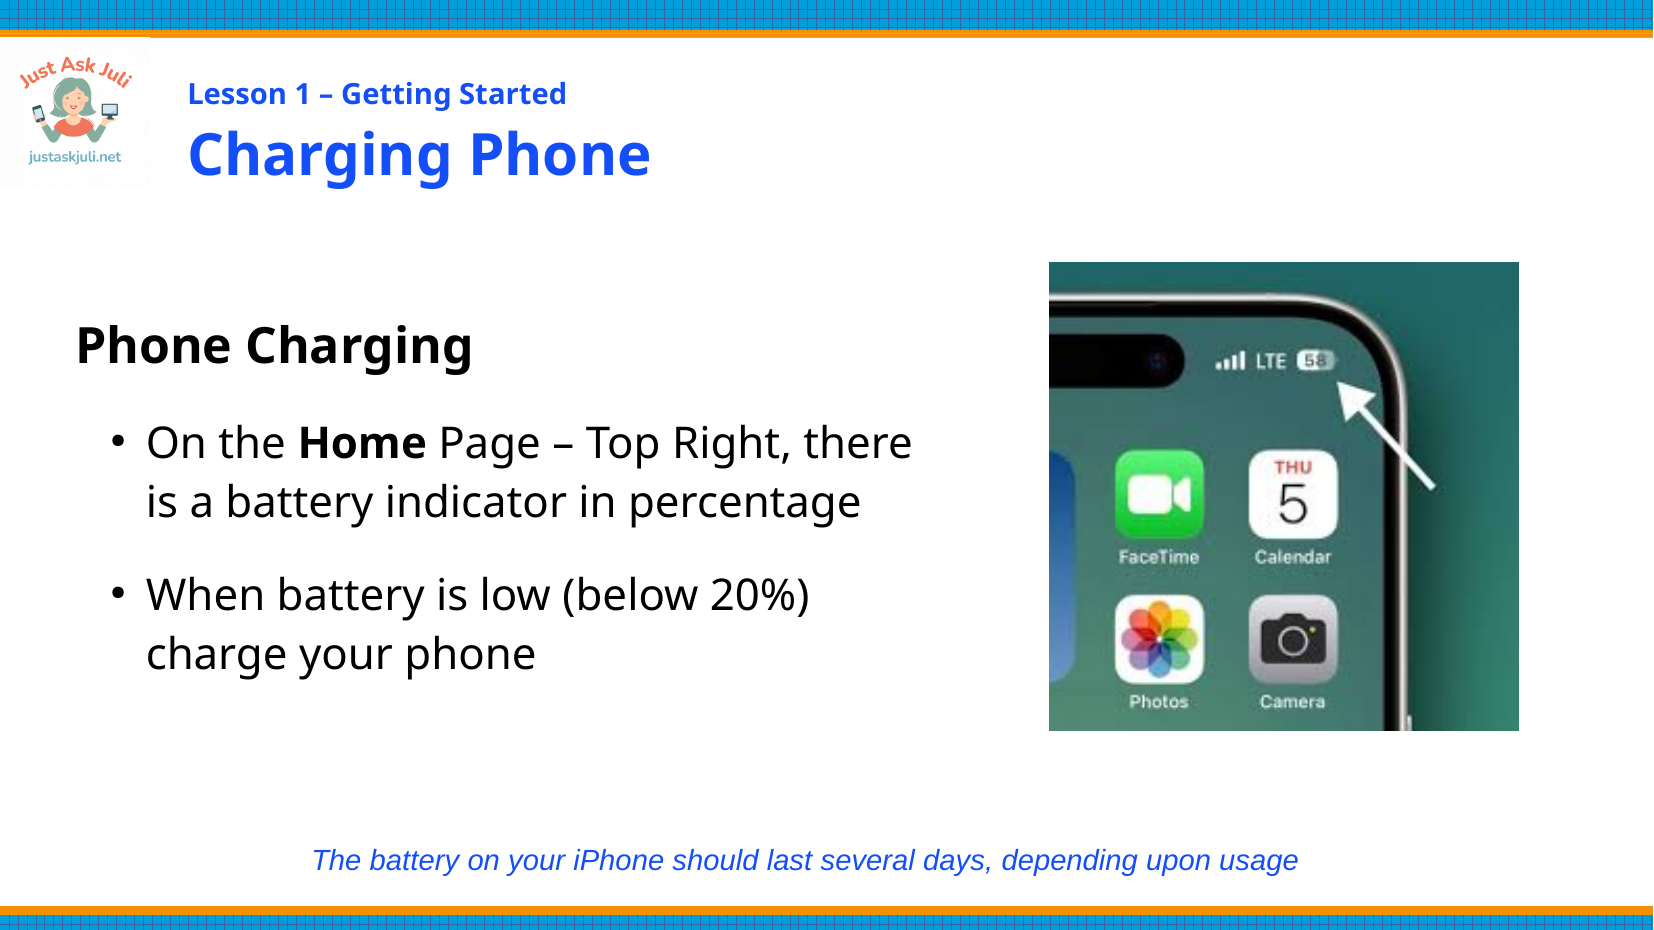

Lesson 1 – Getting Started
Charging Phone
Phone Charging
On the Home Page – Top Right, there is a battery indicator in percentage
When battery is low (below 20%) charge your phone
The battery on your iPhone should last several days, depending upon usage